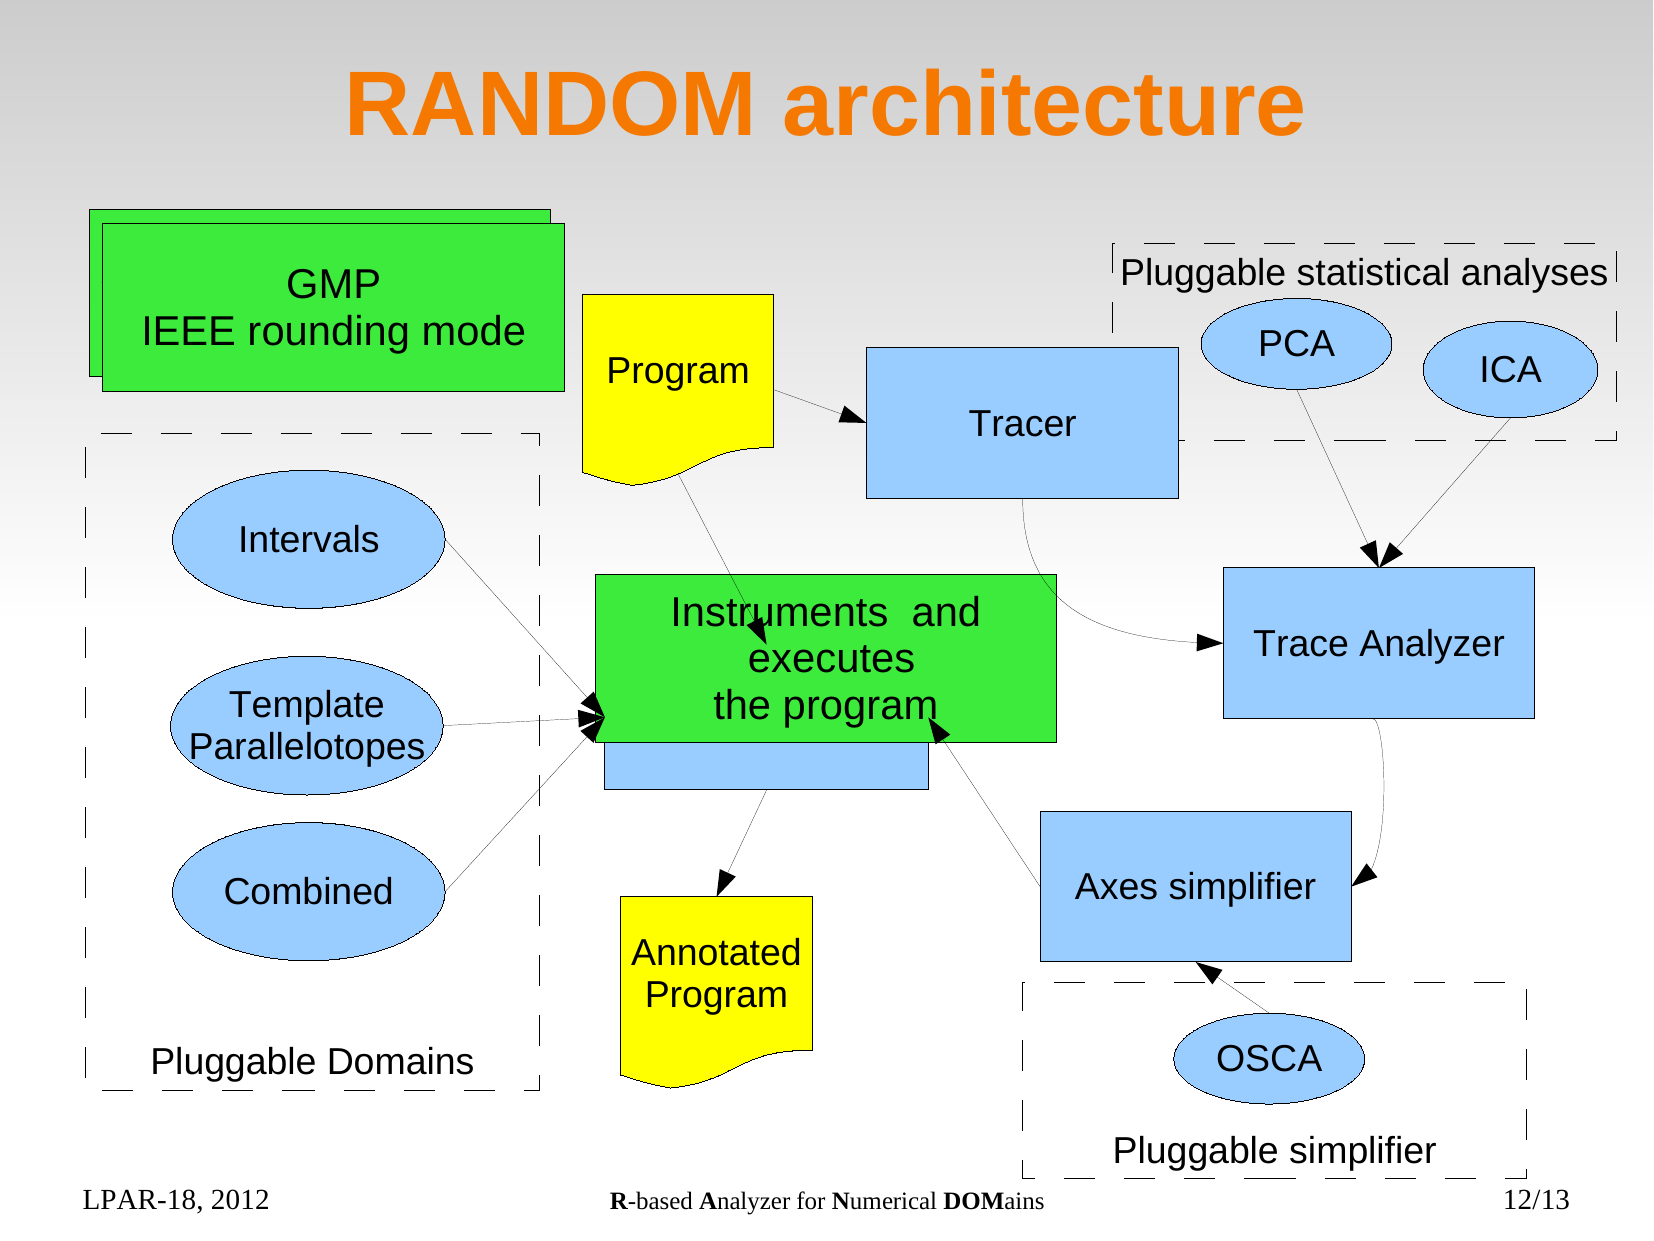

# RANDOM architecture
An imperative subset of
 the R language
GMP
IEEE rounding mode
Pluggable statistical analyses
Program
PCA
ICA
Tracer
Pluggable Domains
Intervals
Trace Analyzer
Instruments and
 executes
the program
Analyzer
Template
Parallelotopes
Axes simplifier
Pluggable simplifier
OSCA
Combined
Annotated
Program
LPAR-18, 2012
12